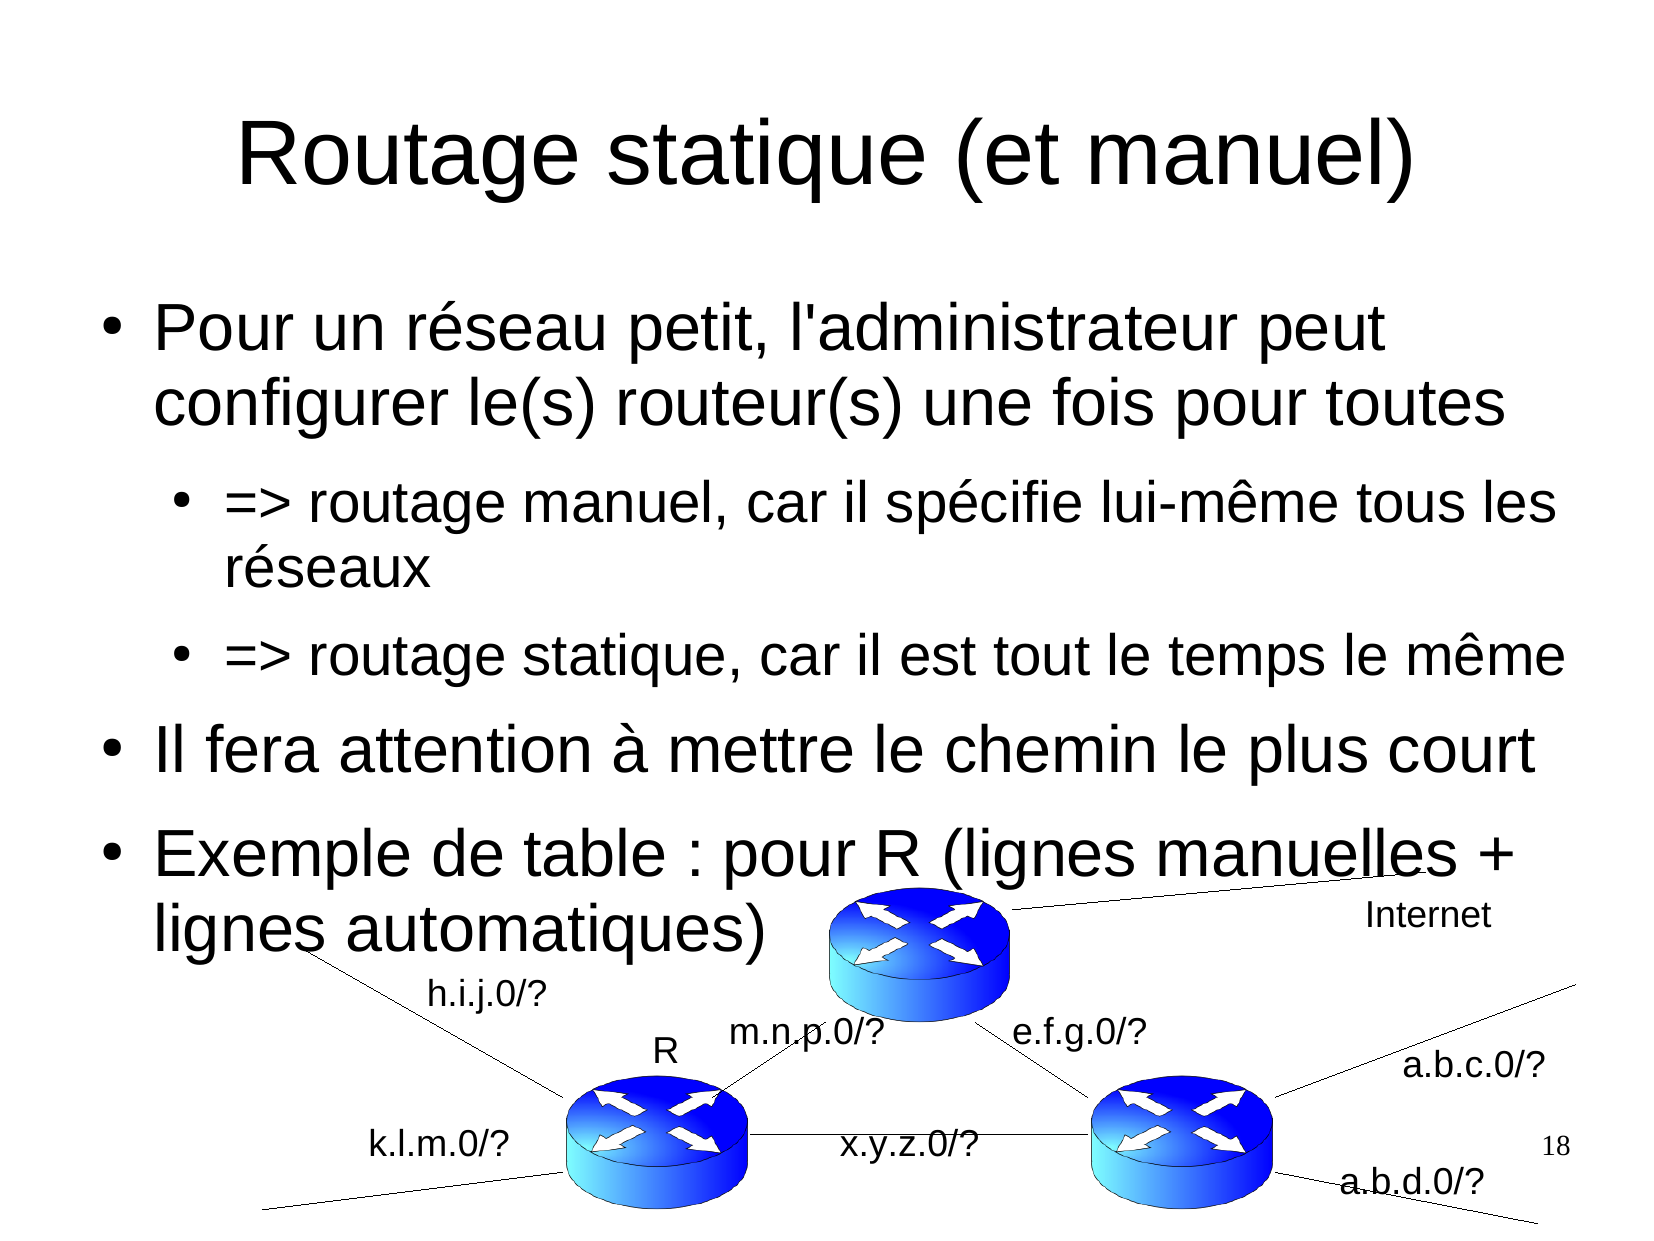

# Routage statique (et manuel)
Pour un réseau petit, l'administrateur peut configurer le(s) routeur(s) une fois pour toutes
=> routage manuel, car il spécifie lui-même tous les réseaux
=> routage statique, car il est tout le temps le même
Il fera attention à mettre le chemin le plus court
Exemple de table : pour R (lignes manuelles + lignes automatiques)
Internet
h.i.j.0/?
m.n.p.0/?
e.f.g.0/?
R
a.b.c.0/?
k.l.m.0/?
x.y.z.0/?
18
a.b.d.0/?